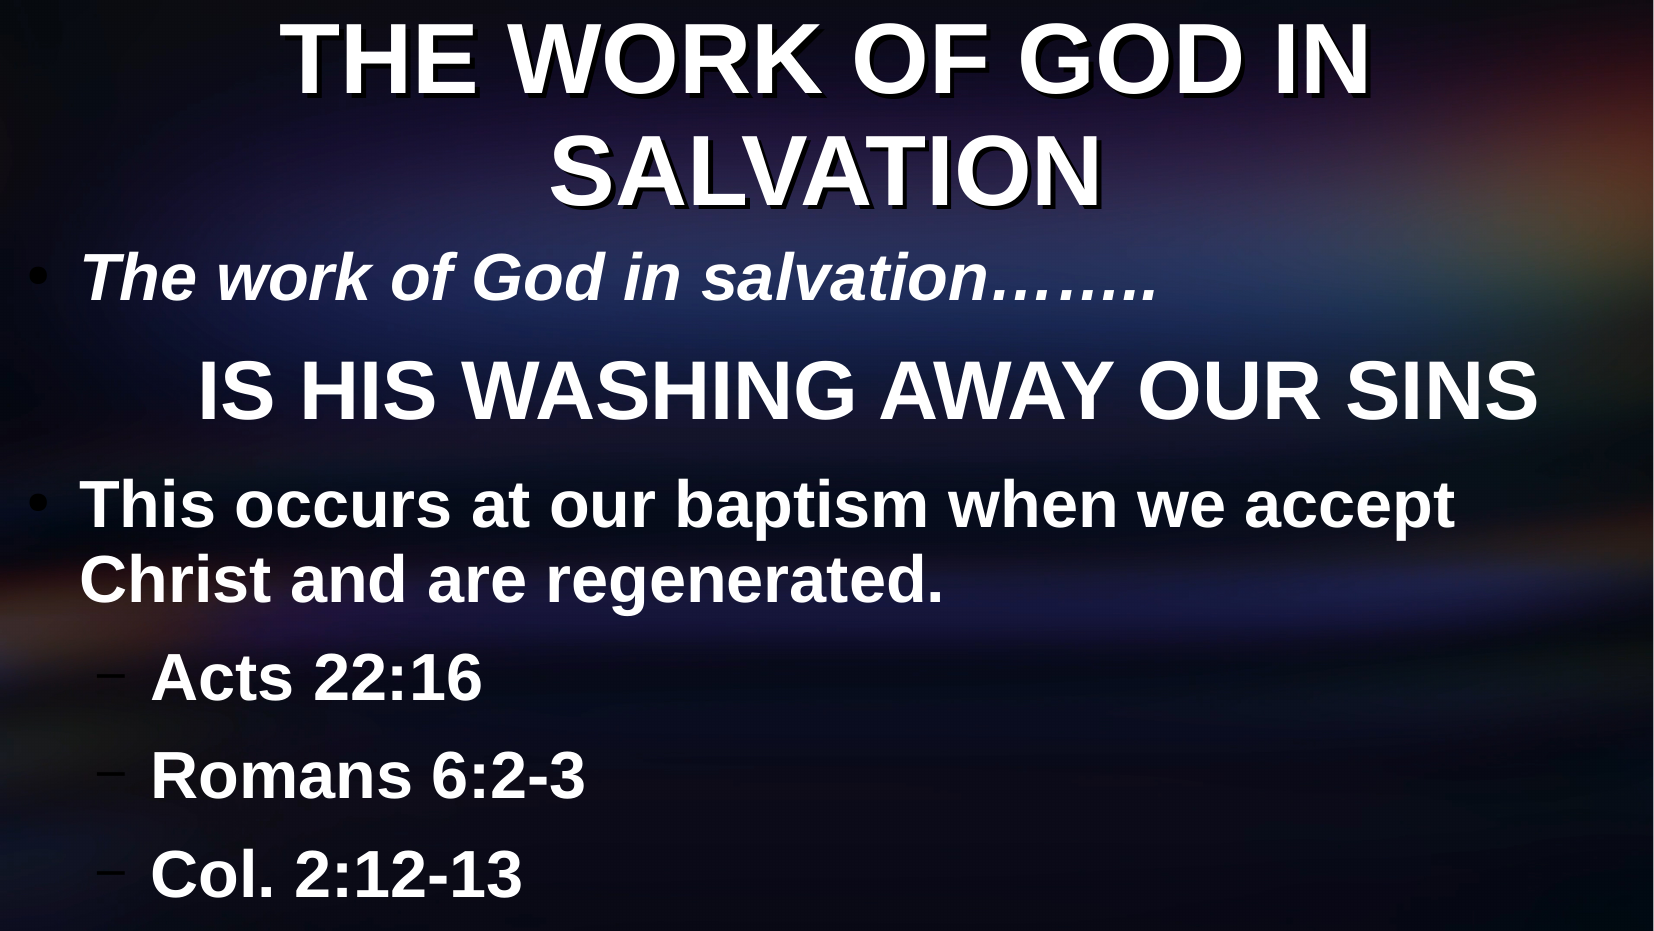

# THE WORK OF GOD IN SALVATION
The work of God in salvation……..
IS HIS WASHING AWAY OUR SINS
This occurs at our baptism when we accept Christ and are regenerated.
Acts 22:16
Romans 6:2-3
Col. 2:12-13